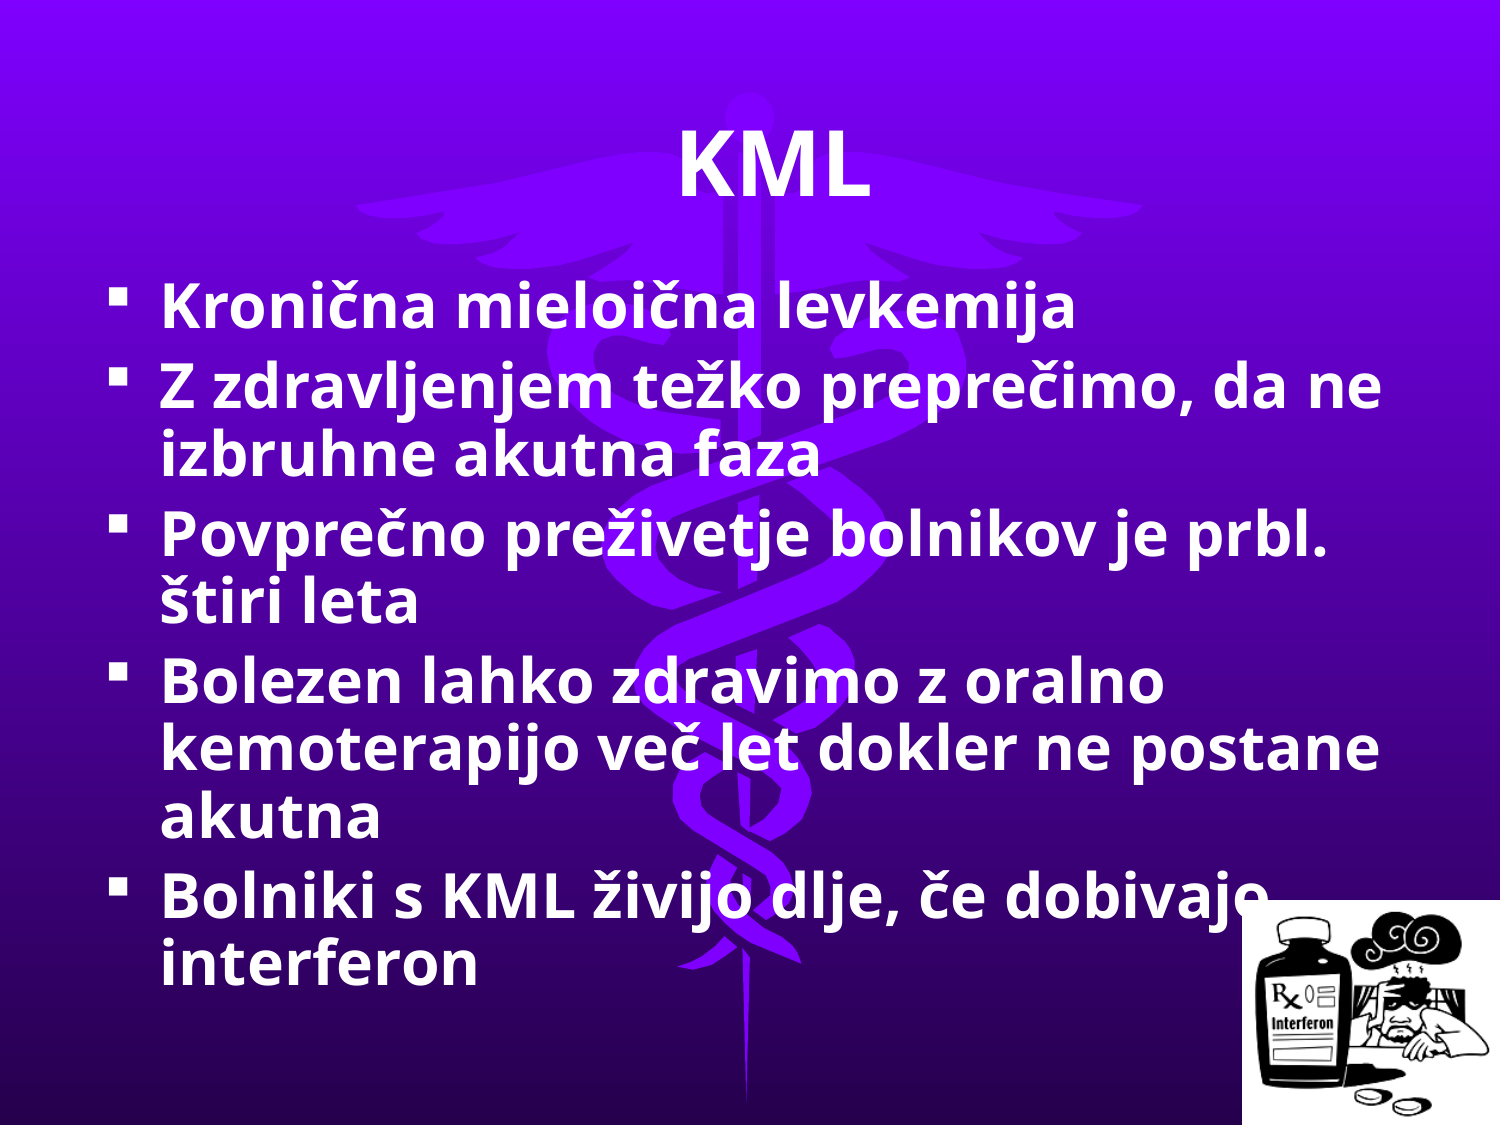

# KML
Kronična mieloična levkemija
Z zdravljenjem težko preprečimo, da ne izbruhne akutna faza
Povprečno preživetje bolnikov je prbl. štiri leta
Bolezen lahko zdravimo z oralno kemoterapijo več let dokler ne postane akutna
Bolniki s KML živijo dlje, če dobivajo interferon